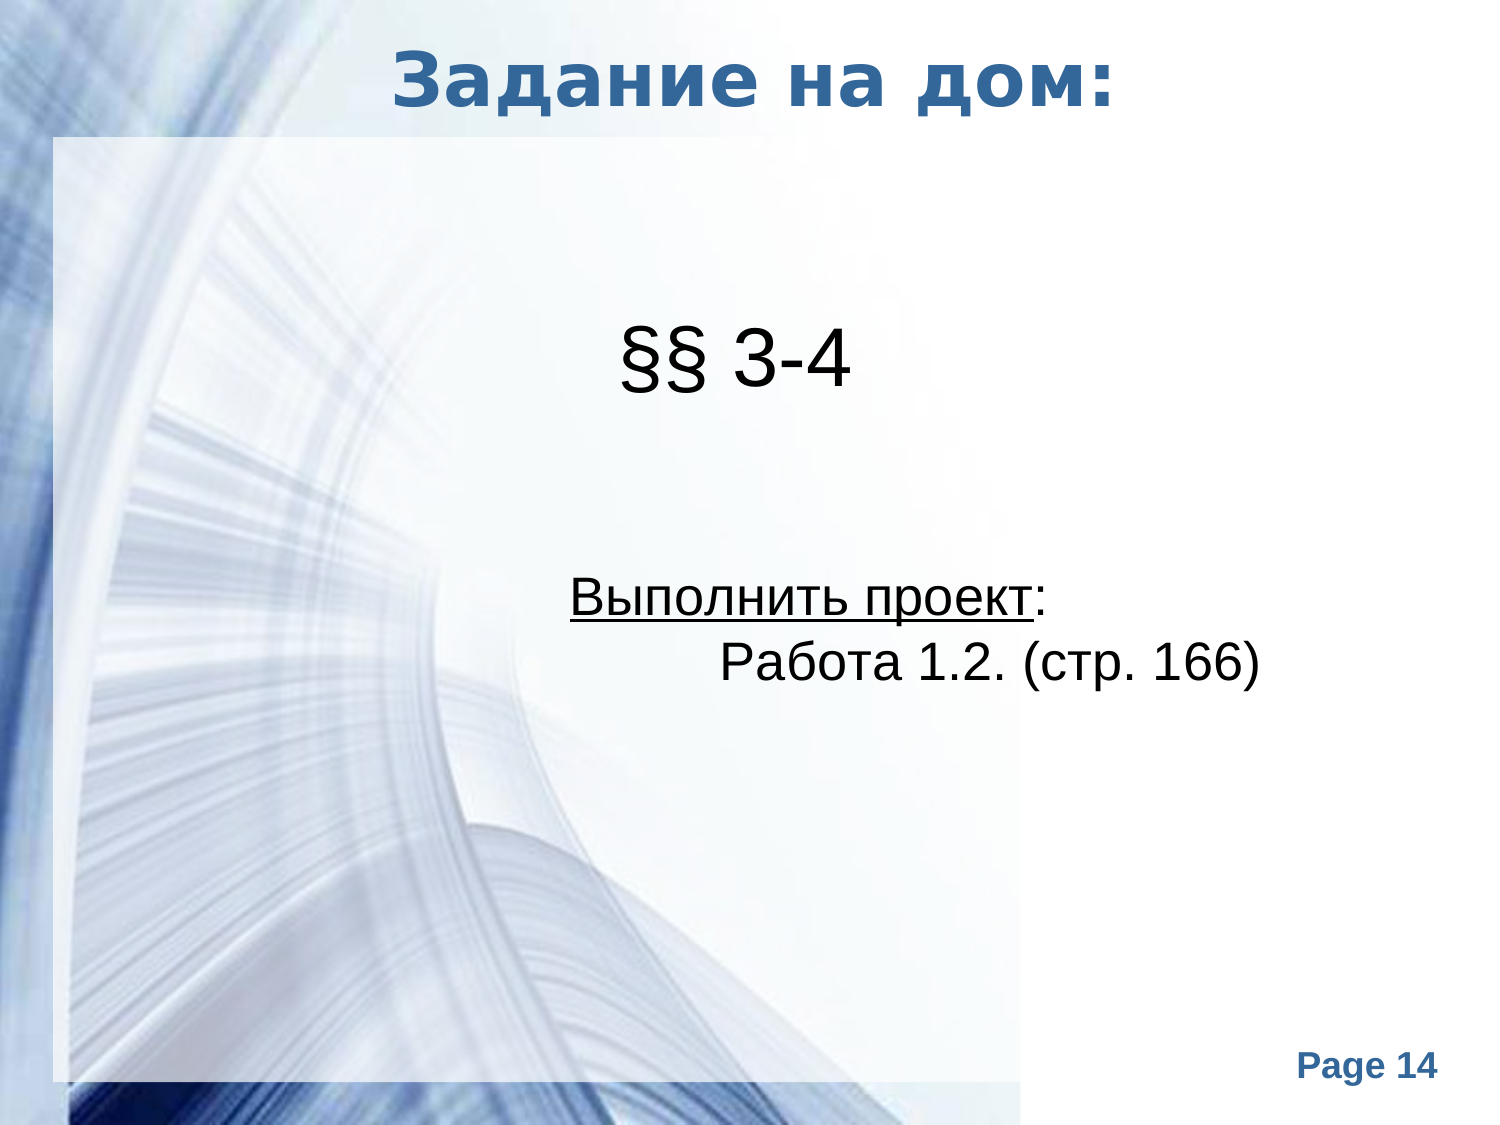

Задание на дом:
§§ 3-4
Выполнить проект:
	Работа 1.2. (стр. 166)